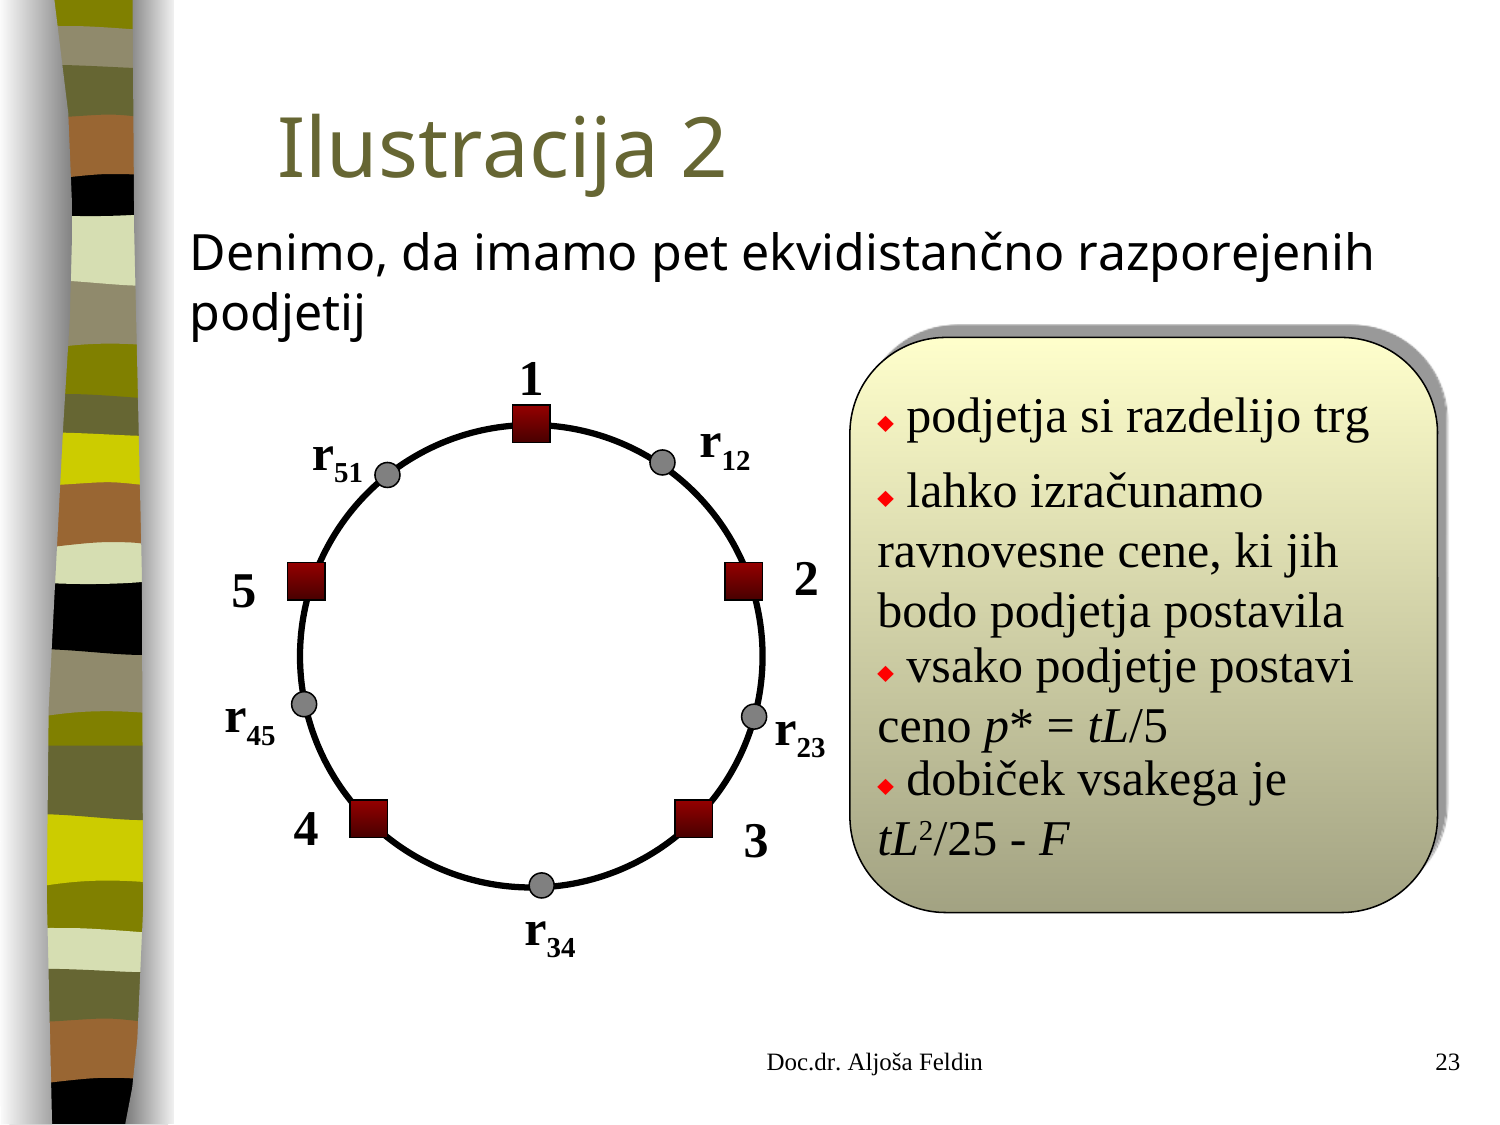

Ilustracija 2
Denimo, da imamo pet ekvidistančno razporejenih podjetij
1
 podjetja si razdelijo trg
r12
r51
 lahko izračunamo ravnovesne cene, ki jih bodo podjetja postavila
2
5
 vsako podjetje postavi ceno p* = tL/5
r45
r23
 dobiček vsakega je tL2/25 - F
4
3
r34
Doc.dr. Aljoša Feldin